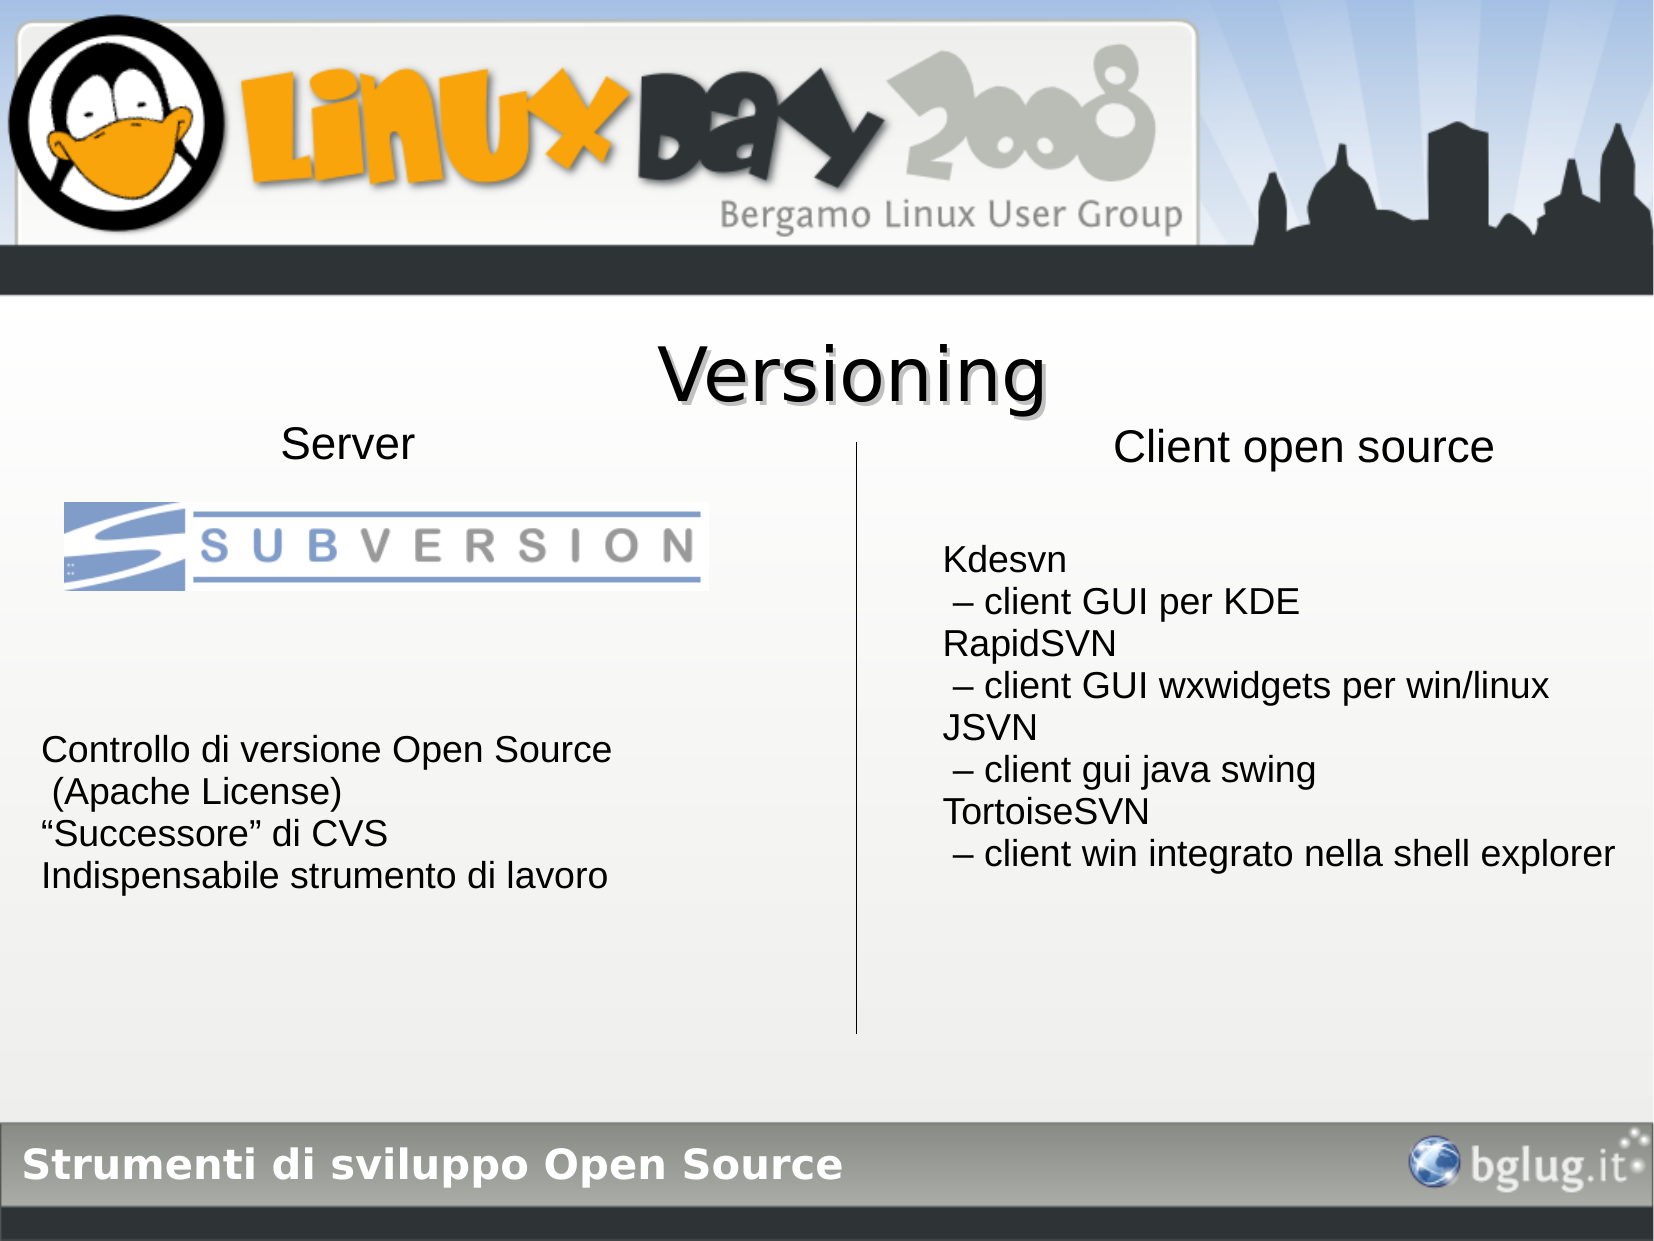

Versioning
Server
Client open source
 Kdesvn
 – client GUI per KDE
 RapidSVN
 – client GUI wxwidgets per win/linux
 JSVN
 – client gui java swing
 TortoiseSVN
 – client win integrato nella shell explorer
 Controllo di versione Open Source
 (Apache License)
 “Successore” di CVS
 Indispensabile strumento di lavoro
Strumenti di sviluppo Open Source